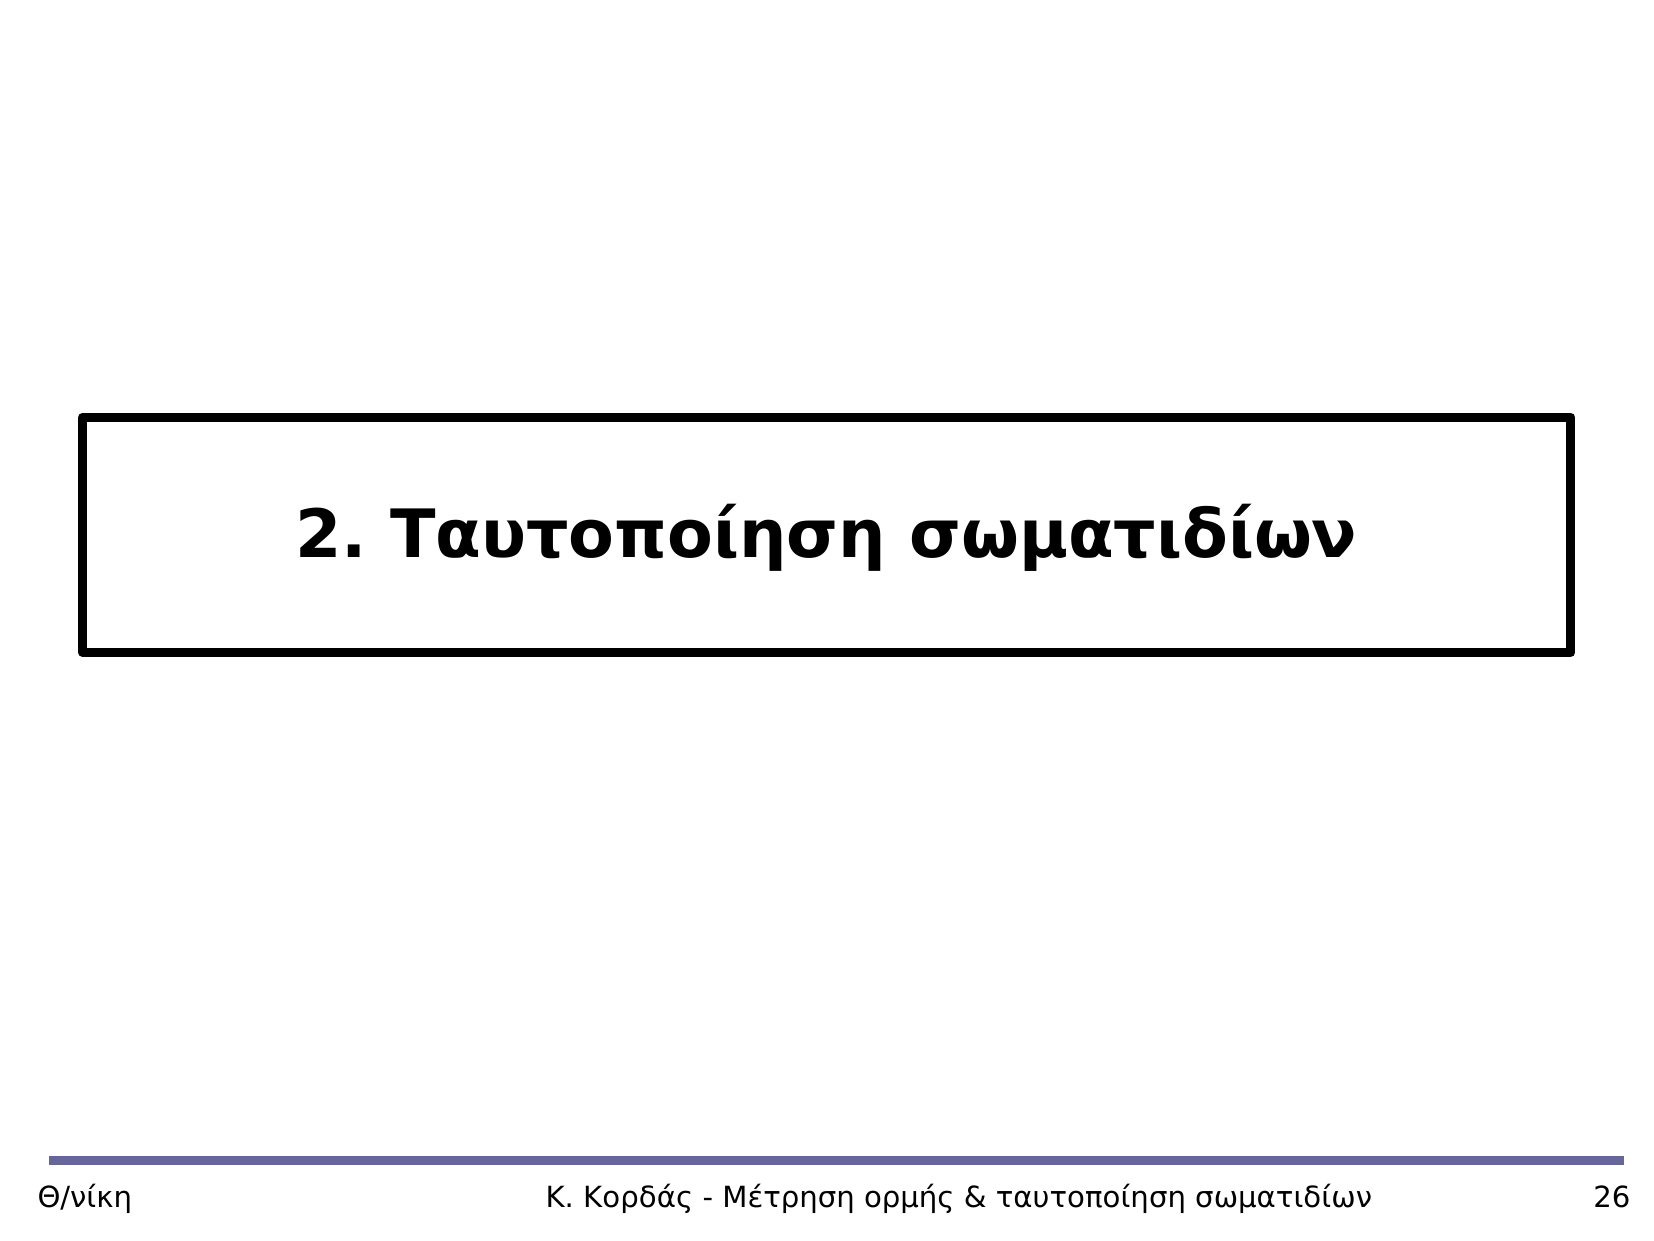

# 2. Ταυτοποίηση σωματιδίων
Θ/νίκη
Κ. Κορδάς - Μέτρηση ορμής & ταυτοποίηση σωματιδίων
26